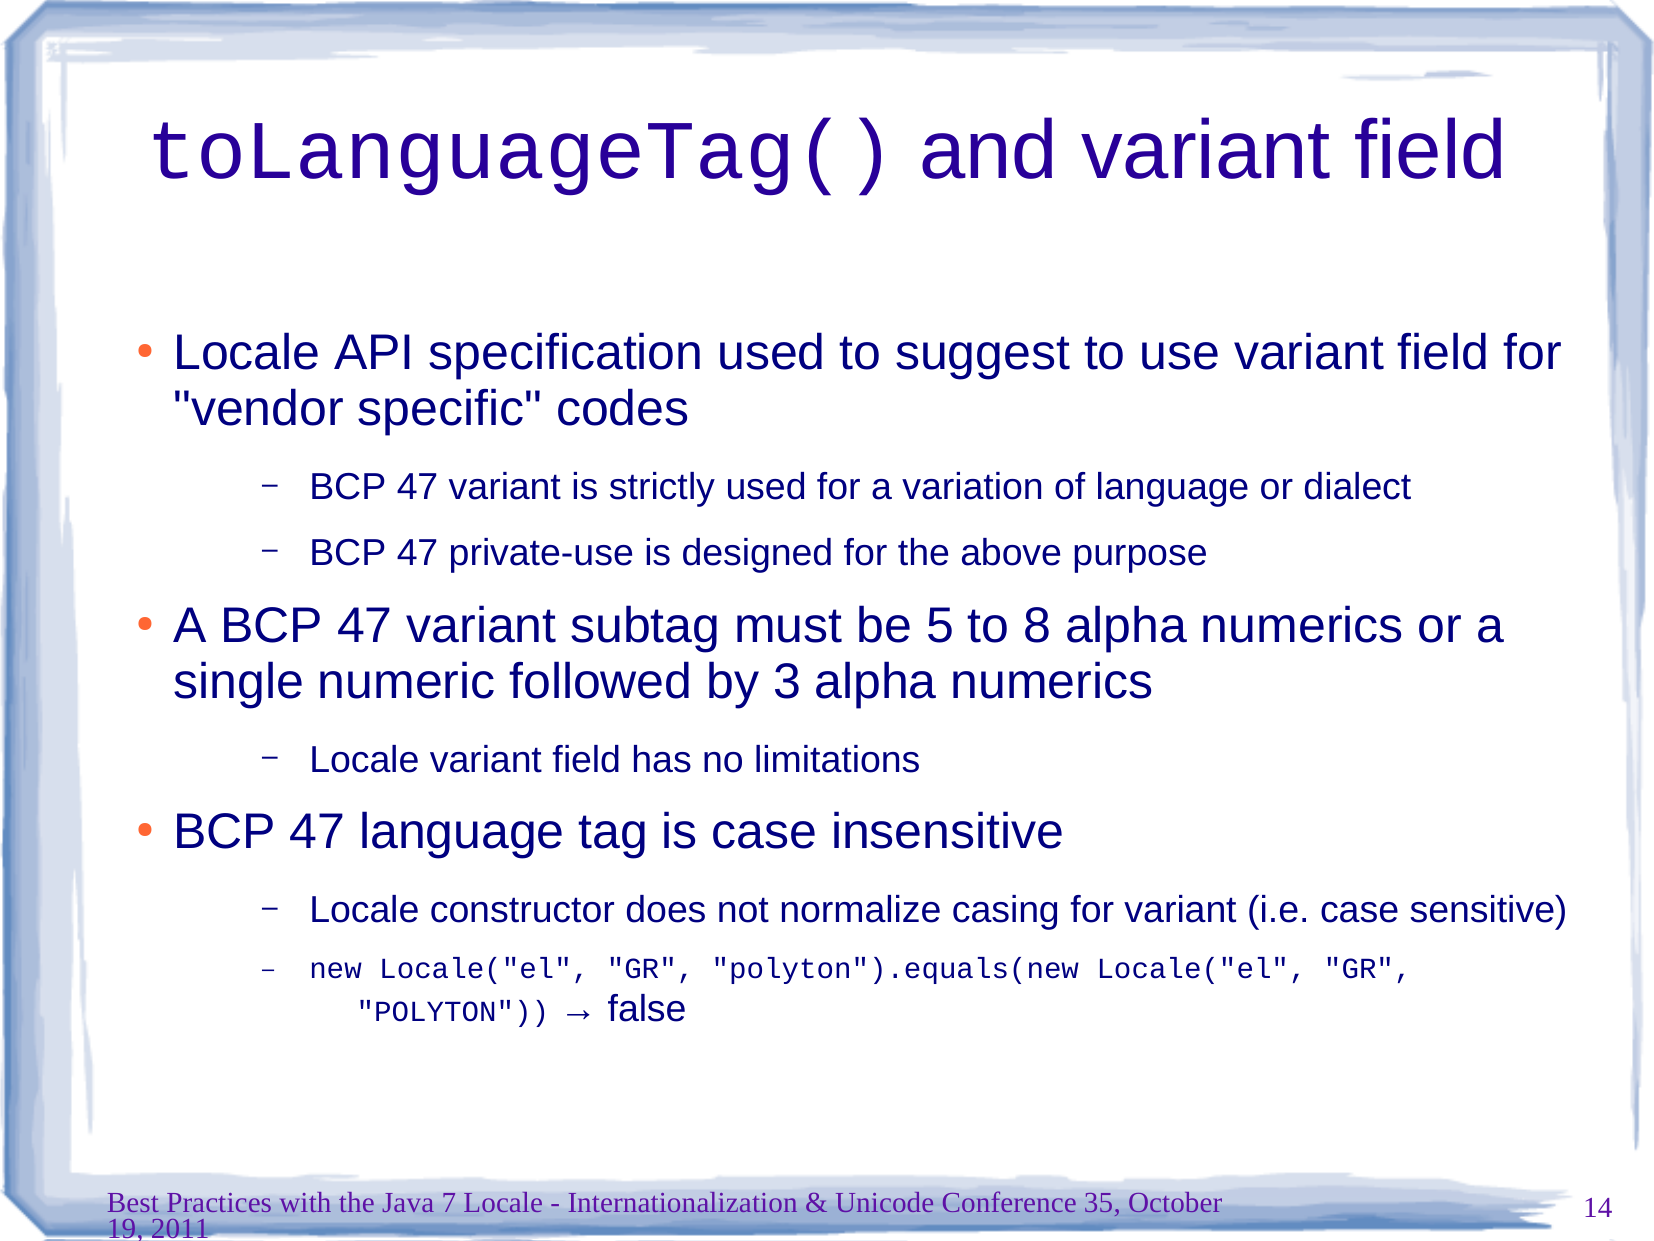

# toLanguageTag() and variant field
Locale API specification used to suggest to use variant field for "vendor specific" codes
BCP 47 variant is strictly used for a variation of language or dialect
BCP 47 private-use is designed for the above purpose
A BCP 47 variant subtag must be 5 to 8 alpha numerics or a single numeric followed by 3 alpha numerics
Locale variant field has no limitations
BCP 47 language tag is case insensitive
Locale constructor does not normalize casing for variant (i.e. case sensitive)
new Locale("el", "GR", "polyton").equals(new Locale("el", "GR", "POLYTON")) → false
Best Practices with the Java 7 Locale - Internationalization & Unicode Conference 35, October 19, 2011
14